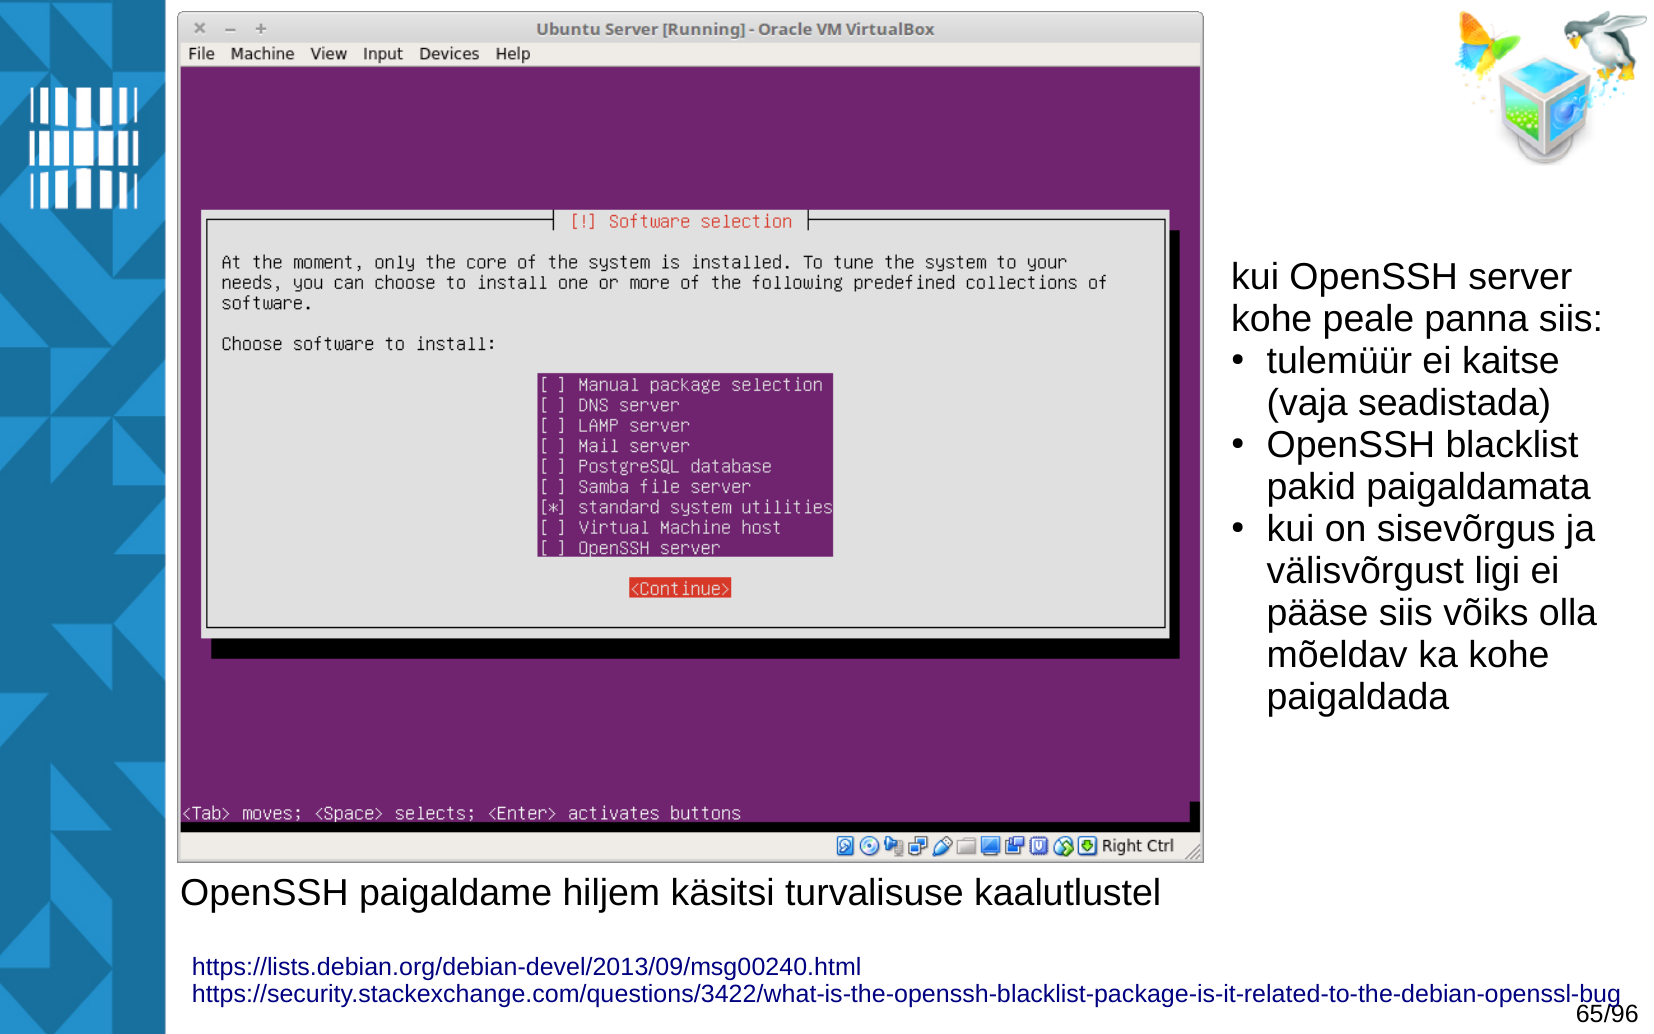

kui OpenSSH server kohe peale panna siis:
tulemüür ei kaitse (vaja seadistada)
OpenSSH blacklist pakid paigaldamata
kui on sisevõrgus ja välisvõrgust ligi ei pääse siis võiks olla mõeldav ka kohe paigaldada
OpenSSH paigaldame hiljem käsitsi turvalisuse kaalutlustel
https://lists.debian.org/debian-devel/2013/09/msg00240.html
https://security.stackexchange.com/questions/3422/what-is-the-openssh-blacklist-package-is-it-related-to-the-debian-openssl-bug